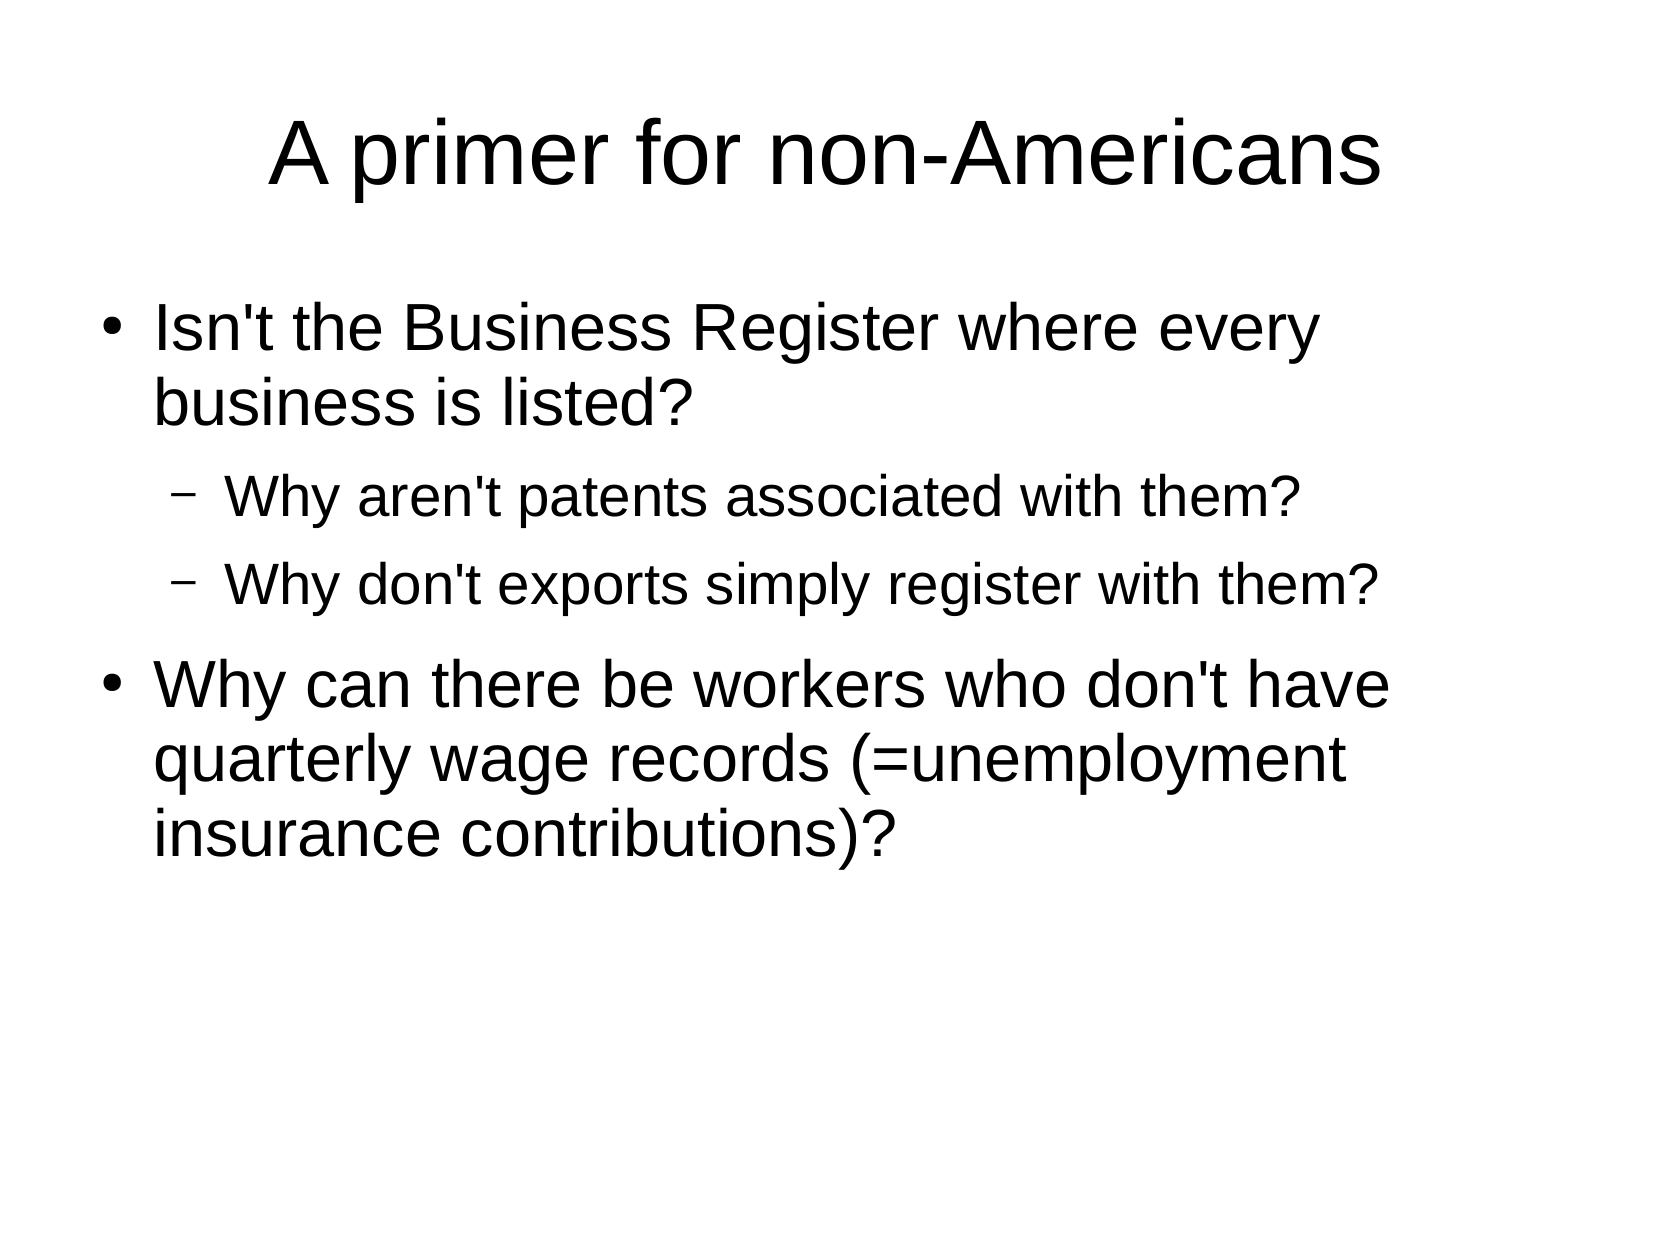

# A primer for non-Americans
Isn't the Business Register where every business is listed?
Why aren't patents associated with them?
Why don't exports simply register with them?
Why can there be workers who don't have quarterly wage records (=unemployment insurance contributions)?